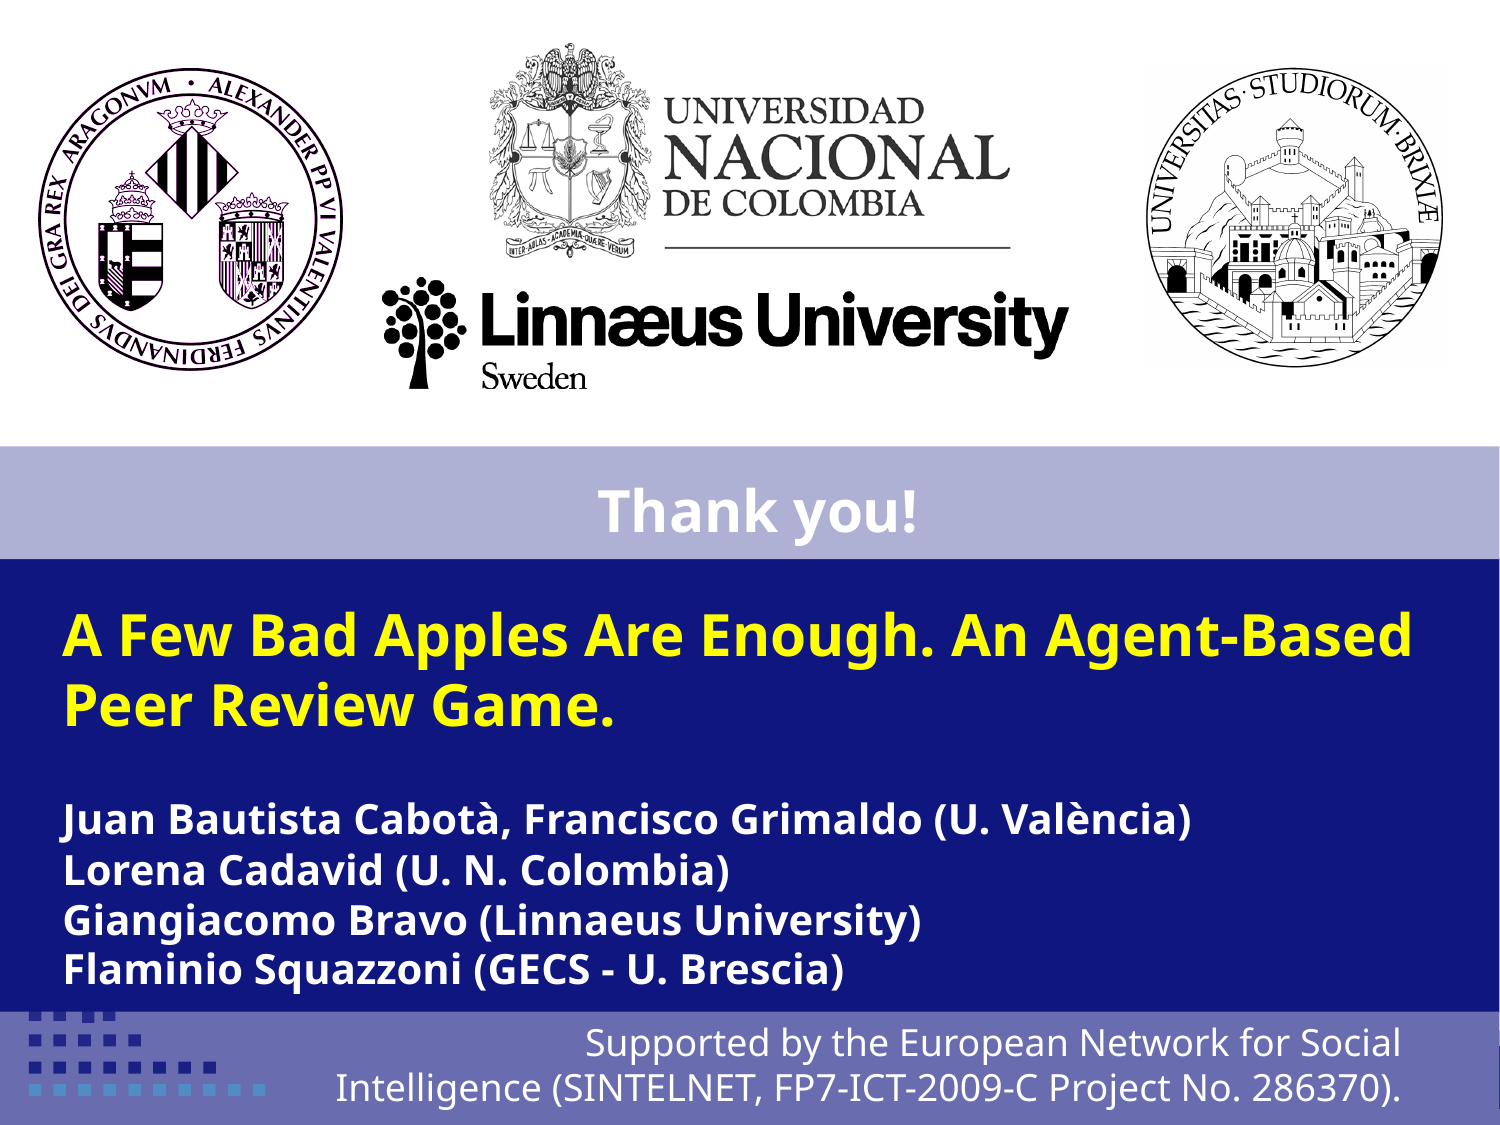

Thank you!
A Few Bad Apples Are Enough. An Agent-Based Peer Review Game.
Juan Bautista Cabotà, Francisco Grimaldo (U. València)
Lorena Cadavid (U. N. Colombia)
Giangiacomo Bravo (Linnaeus University)
Flaminio Squazzoni (GECS - U. Brescia)
Supported by the European Network for Social
Intelligence (SINTELNET, FP7-ICT-2009-C Project No. 286370).